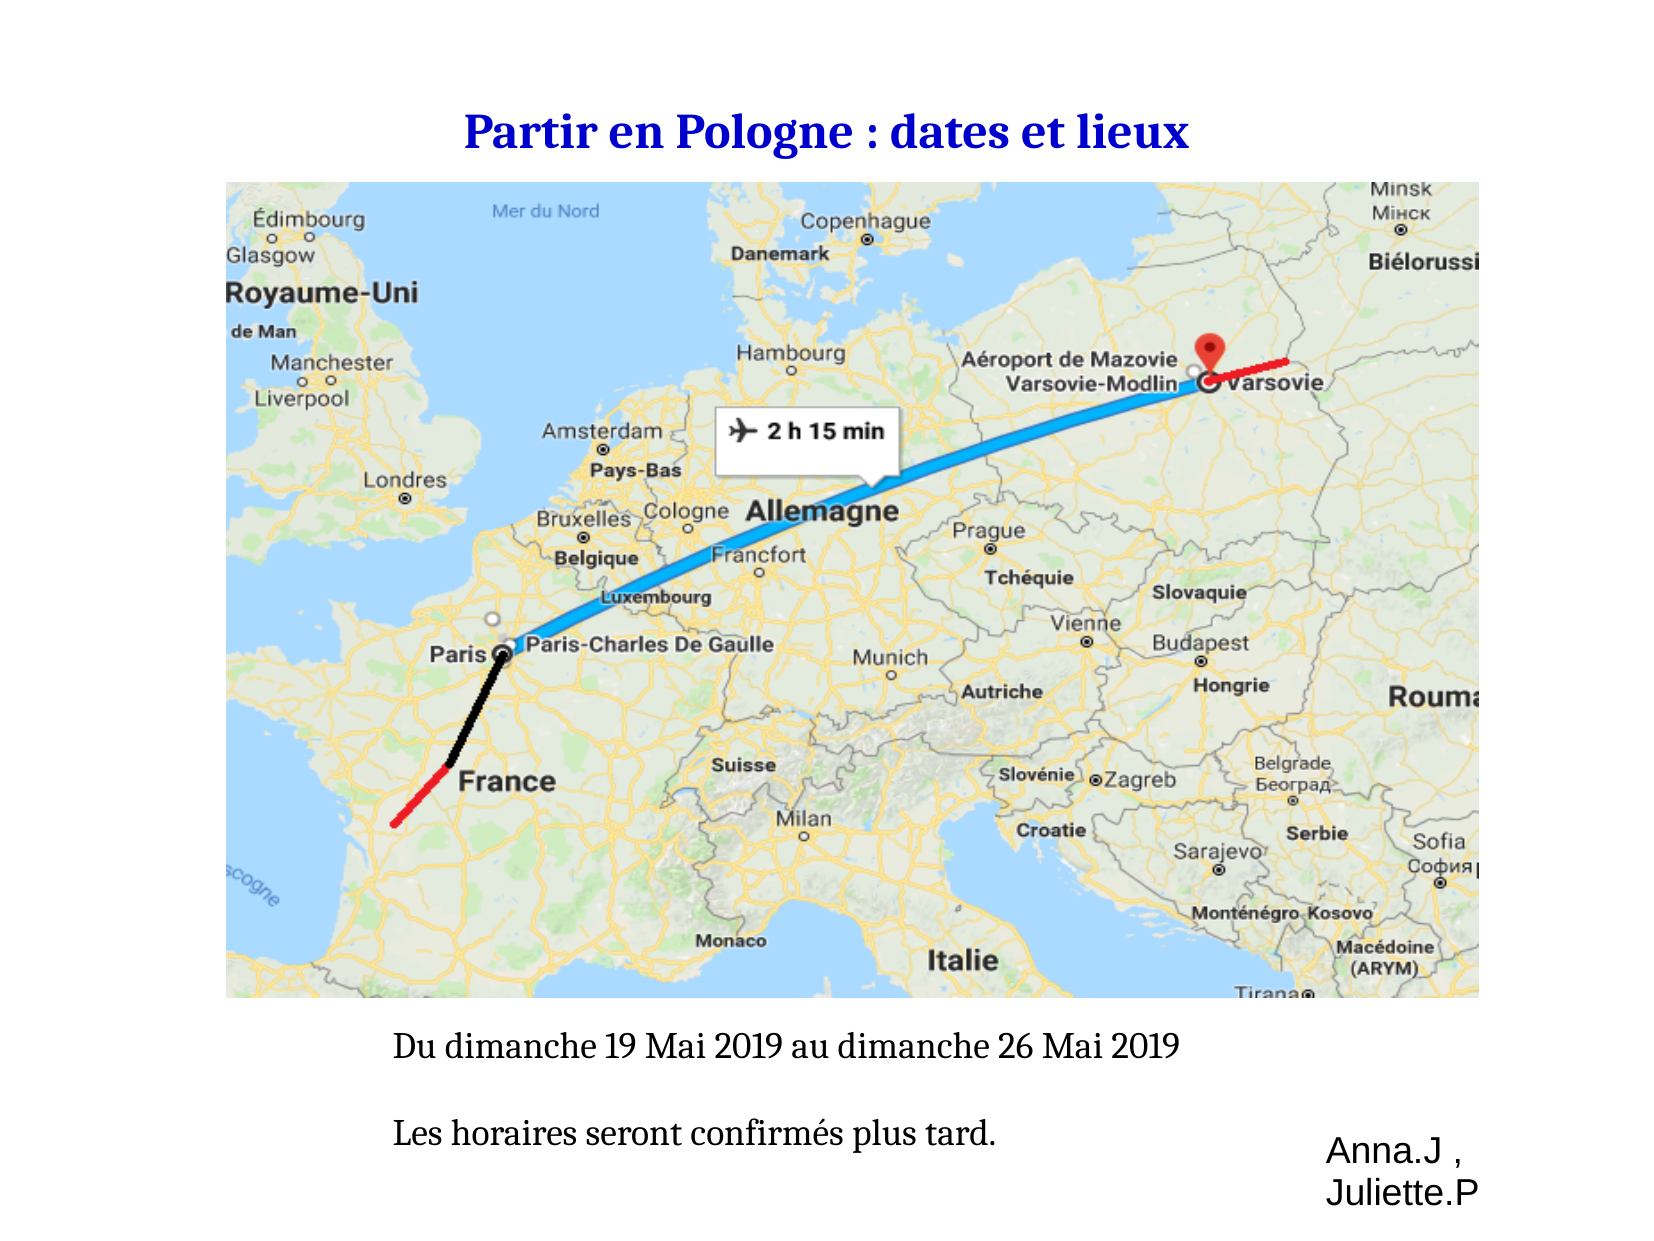

# Partir en Pologne : dates et lieux
Du dimanche 19 Mai 2019 au dimanche 26 Mai 2019
Les horaires seront confirmés plus tard.
Anna.J , Juliette.P